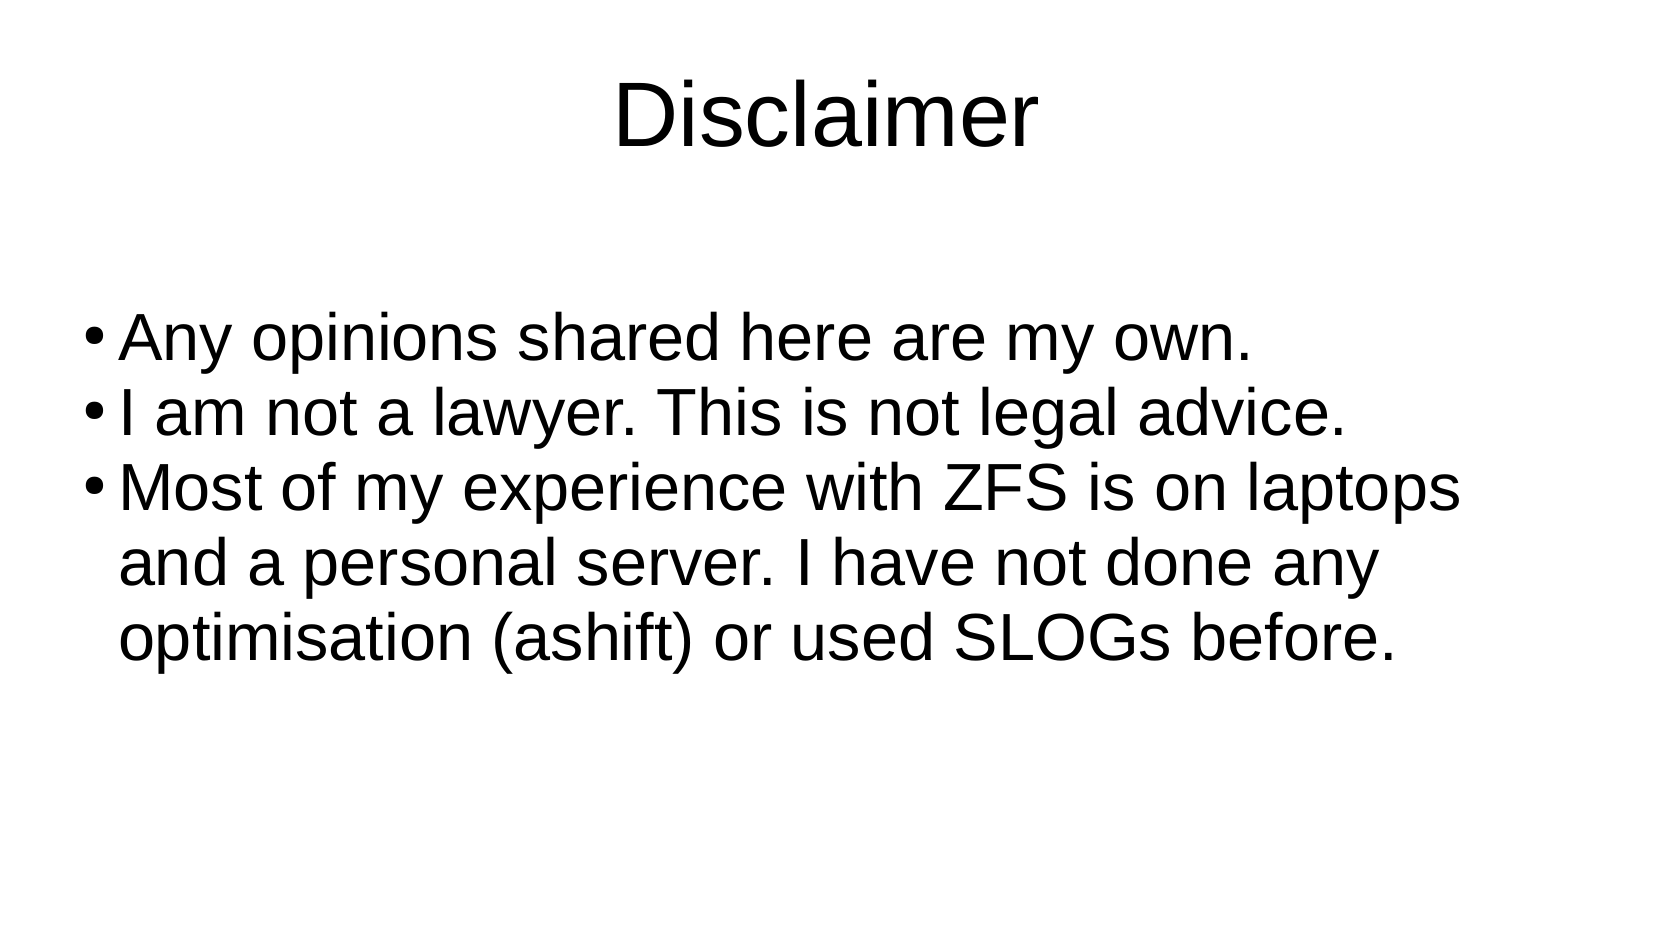

# Disclaimer
Any opinions shared here are my own.
I am not a lawyer. This is not legal advice.
Most of my experience with ZFS is on laptops and a personal server. I have not done any optimisation (ashift) or used SLOGs before.